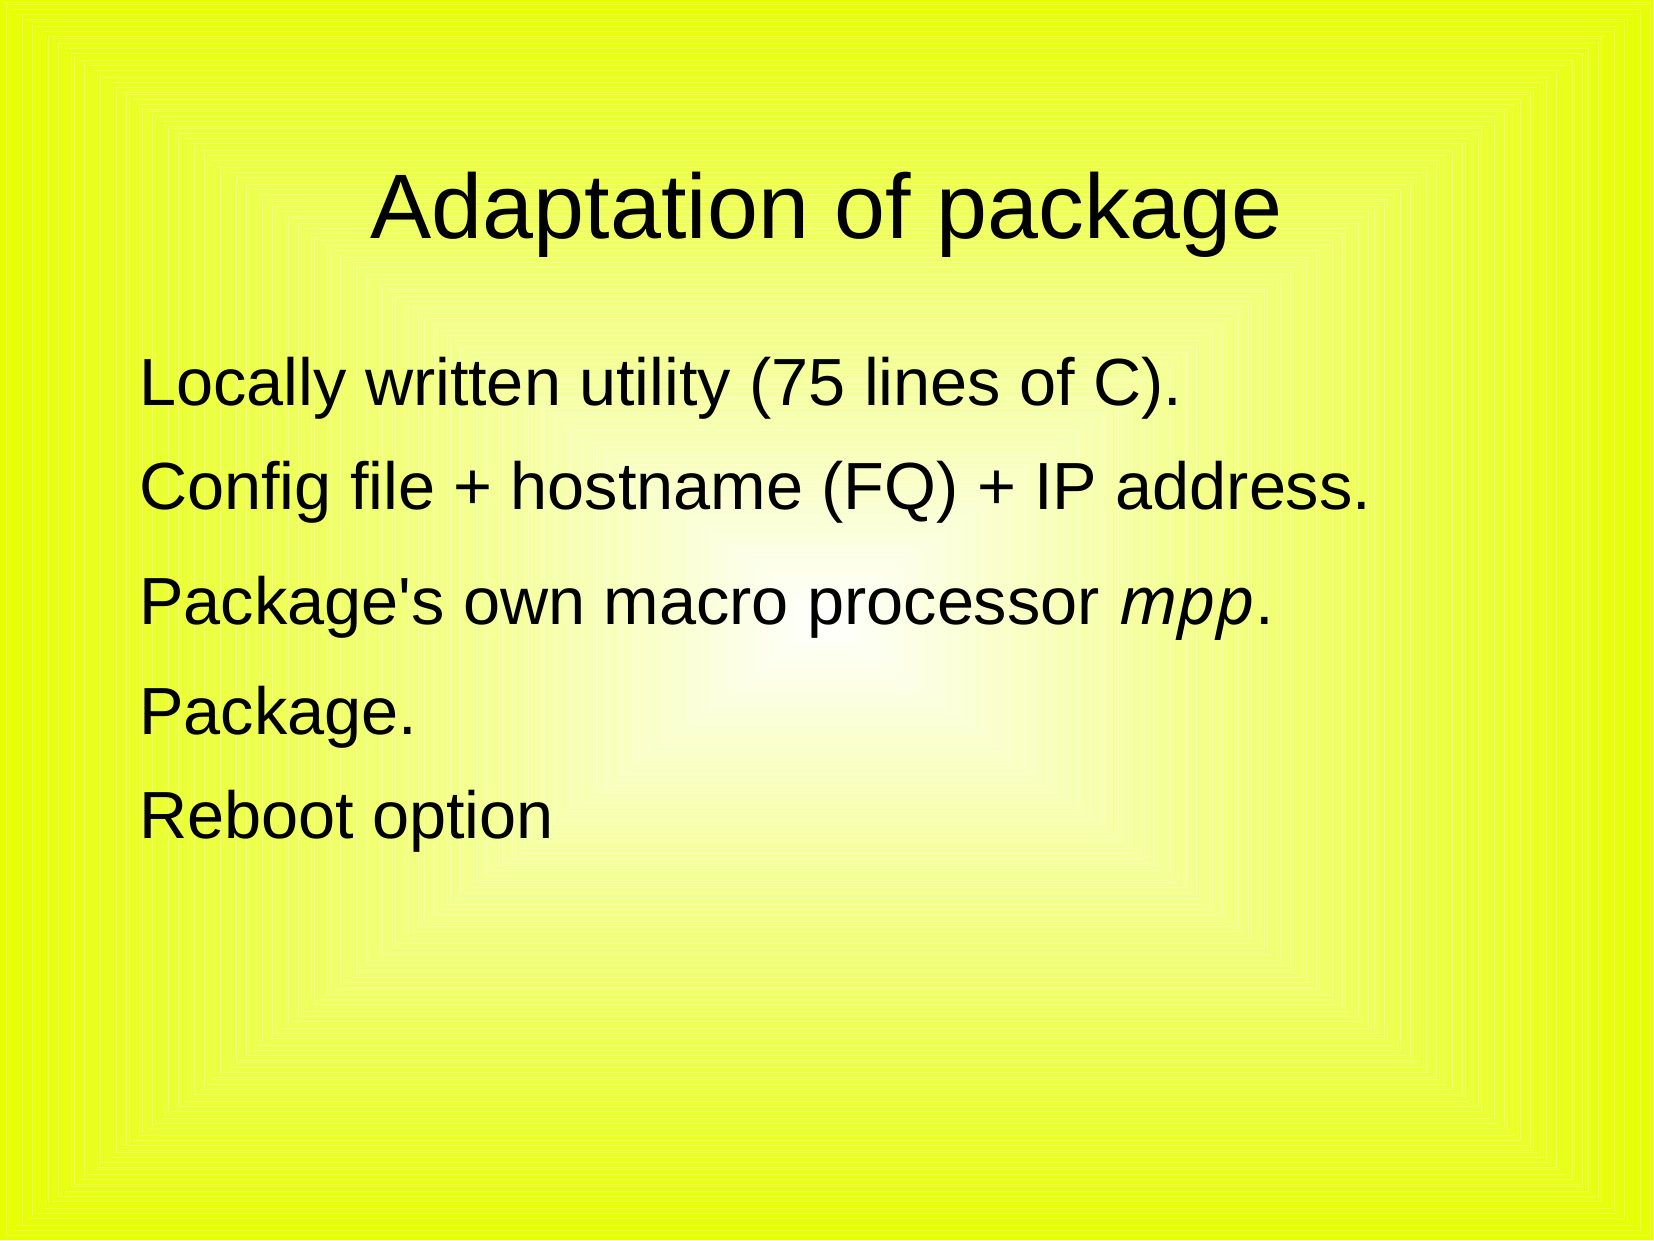

# Adaptation of package
Locally written utility (75 lines of C).
Config file + hostname (FQ) + IP address.
Package's own macro processor mpp.
Package.
Reboot option